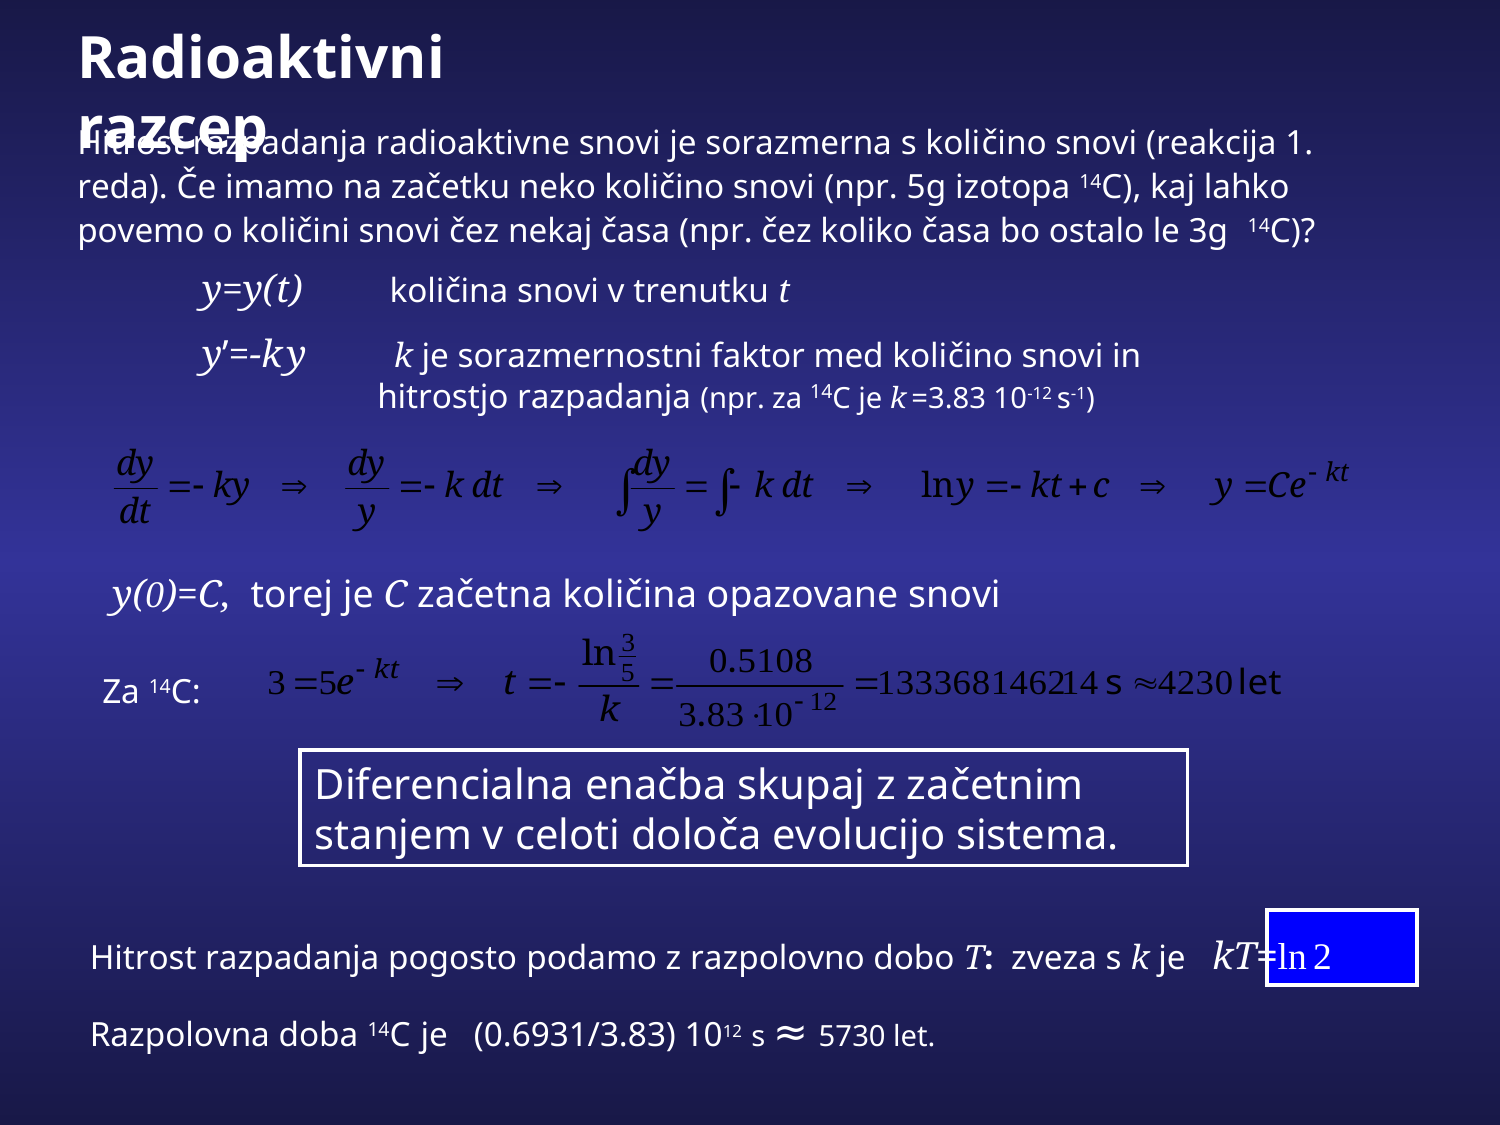

Radioaktivni razcep
Hitrost razpadanja radioaktivne snovi je sorazmerna s količino snovi (reakcija 1. reda). Če imamo na začetku neko količino snovi (npr. 5g izotopa 14C), kaj lahko povemo o količini snovi čez nekaj časa (npr. čez koliko časa bo ostalo le 3g 14C)?
y=y(t) količina snovi v trenutku t
y’=-k y k je sorazmernostni faktor med količino snovi in
 hitrostjo razpadanja (npr. za 14C je k =3.83 10-12 s-1)
y(0)=C, torej je C začetna količina opazovane snovi
Za 14C:
Diferencialna enačba skupaj z začetnim stanjem v celoti določa evolucijo sistema.
Hitrost razpadanja pogosto podamo z razpolovno dobo T: zveza s k je kT=ln 2
Razpolovna doba 14C je (0.6931/3.83) 1012 s ≈ 5730 let.